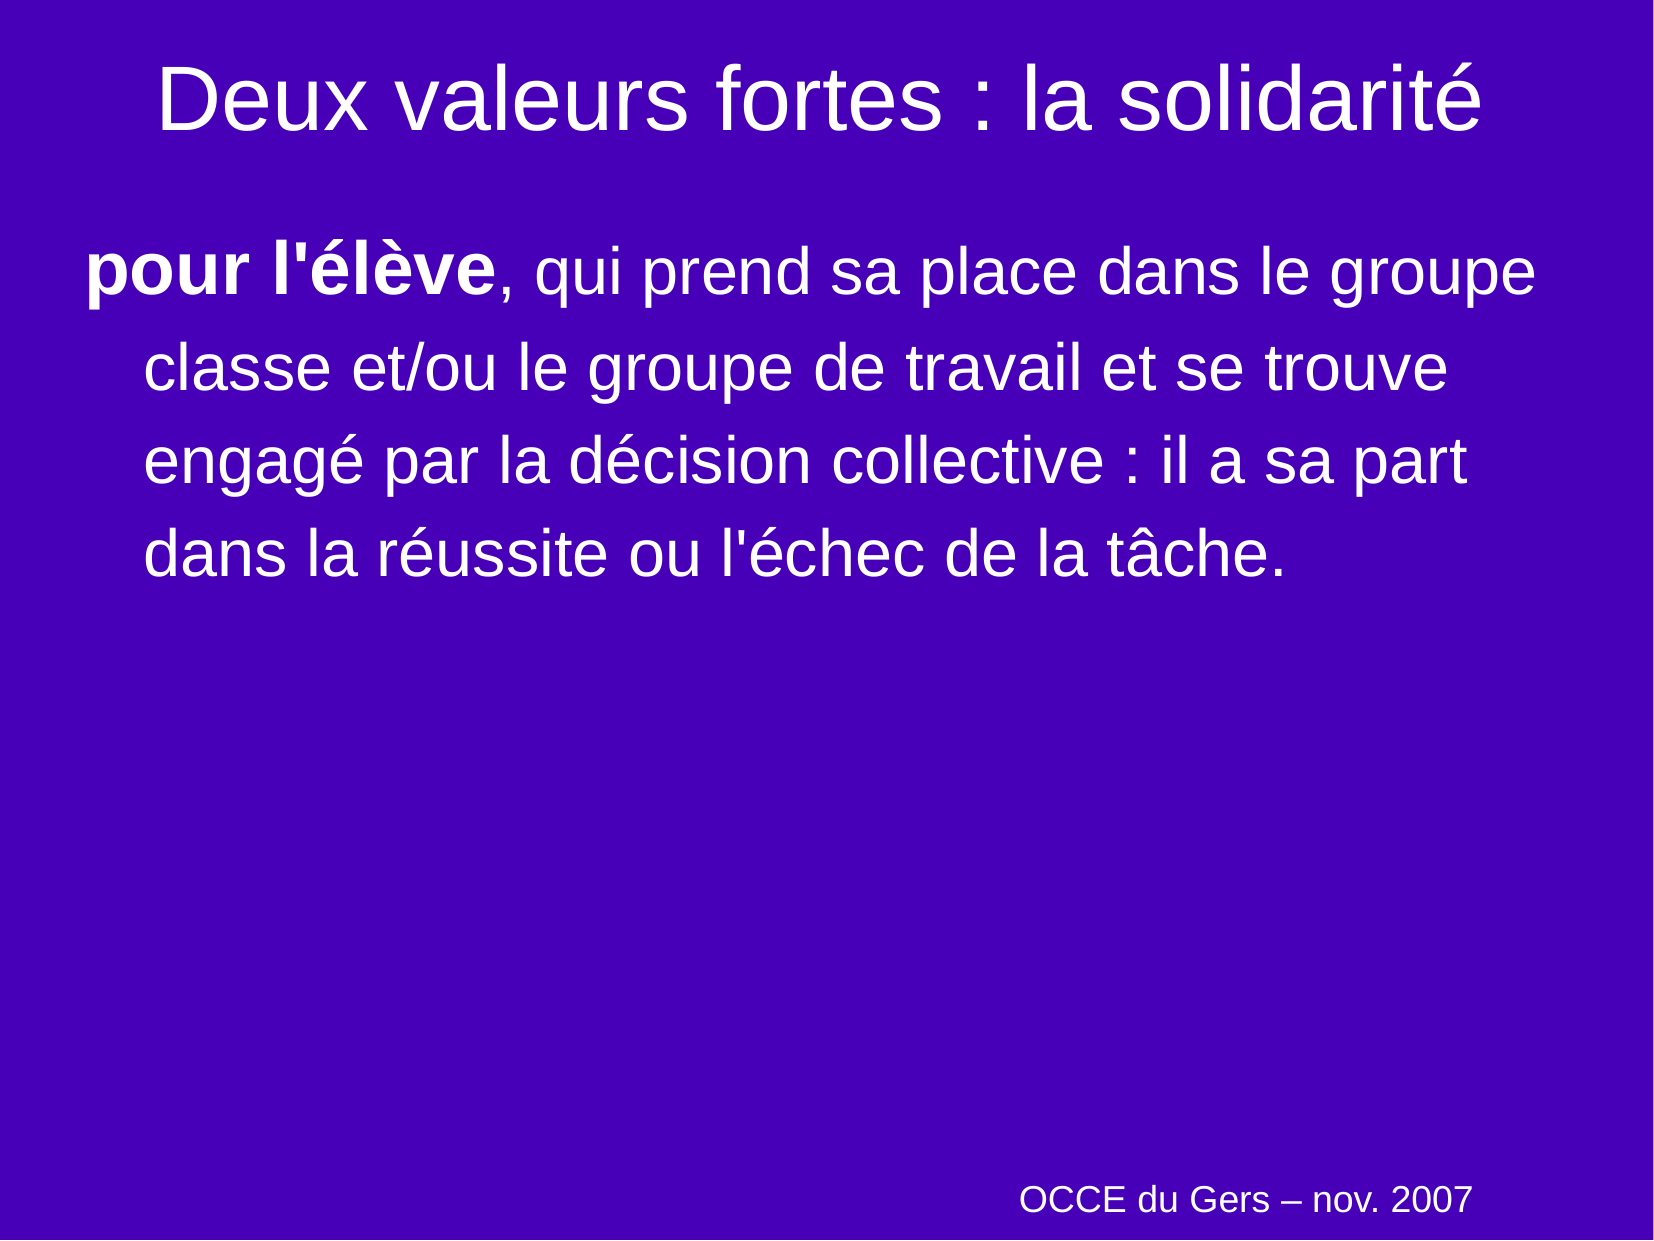

# Deux valeurs fortes : la solidarité
pour l'élève, qui prend sa place dans le groupe classe et/ou le groupe de travail et se trouve engagé par la décision collective : il a sa part dans la réussite ou l'échec de la tâche.
OCCE du Gers – nov. 2007